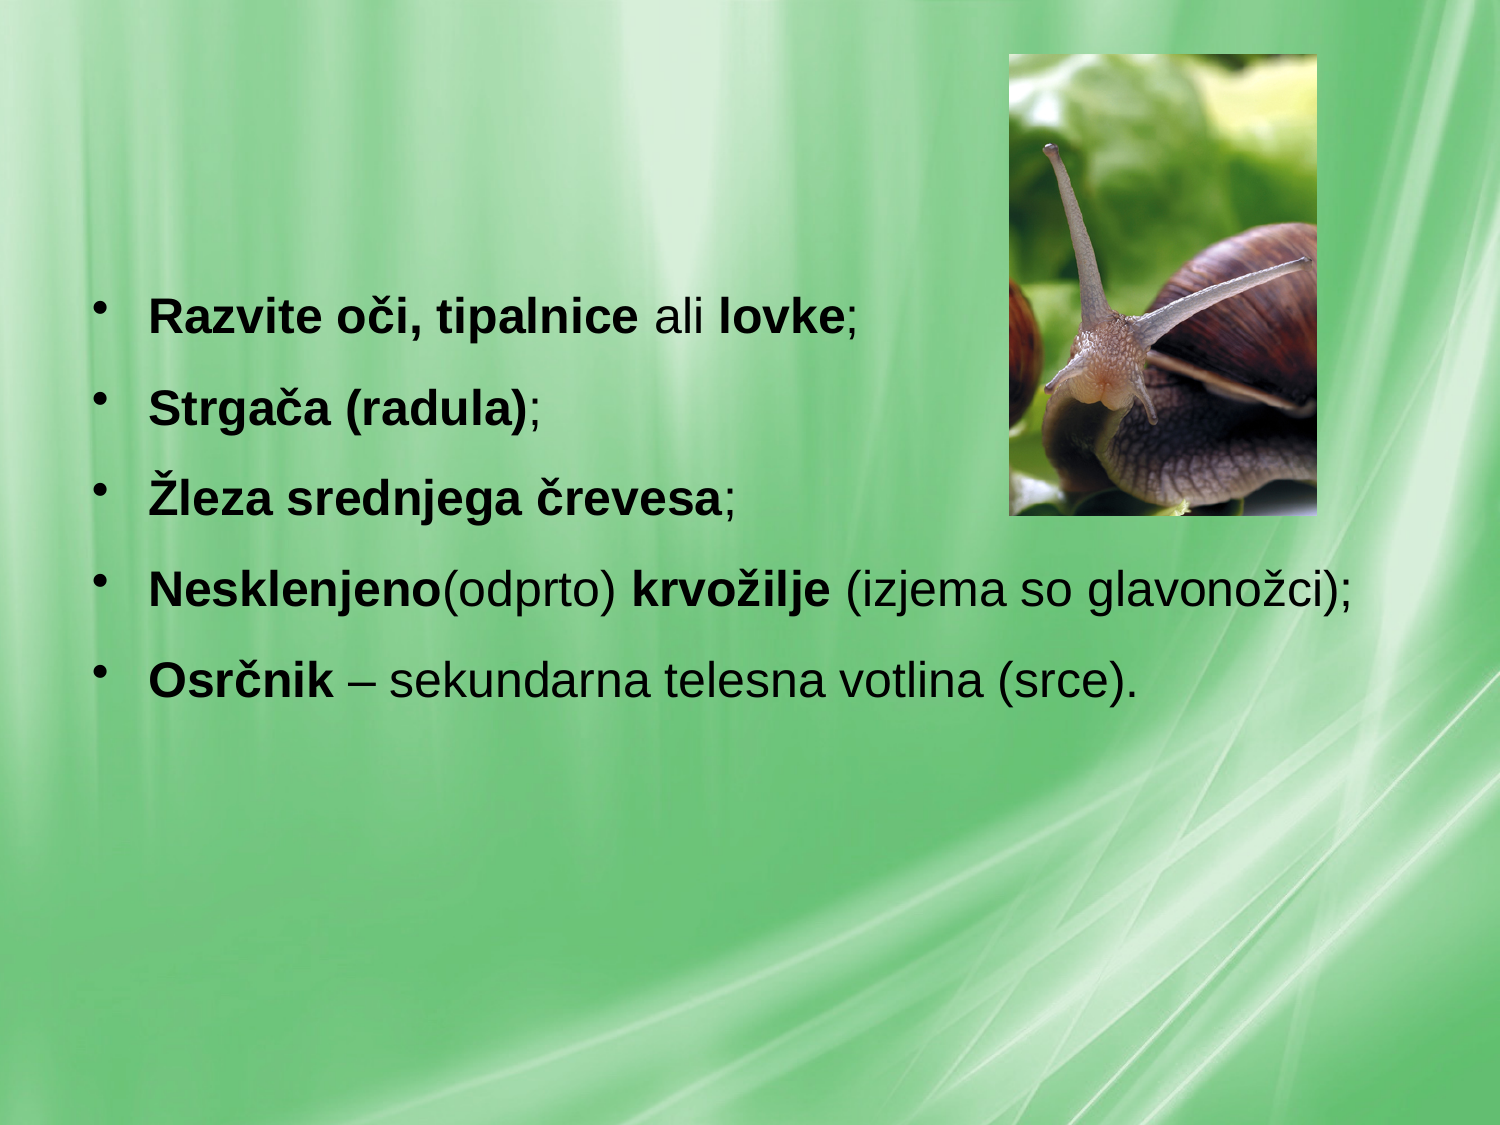

# Razvite oči, tipalnice ali lovke;
Strgača (radula);
Žleza srednjega črevesa;
Nesklenjeno(odprto) krvožilje (izjema so glavonožci);
Osrčnik – sekundarna telesna votlina (srce).